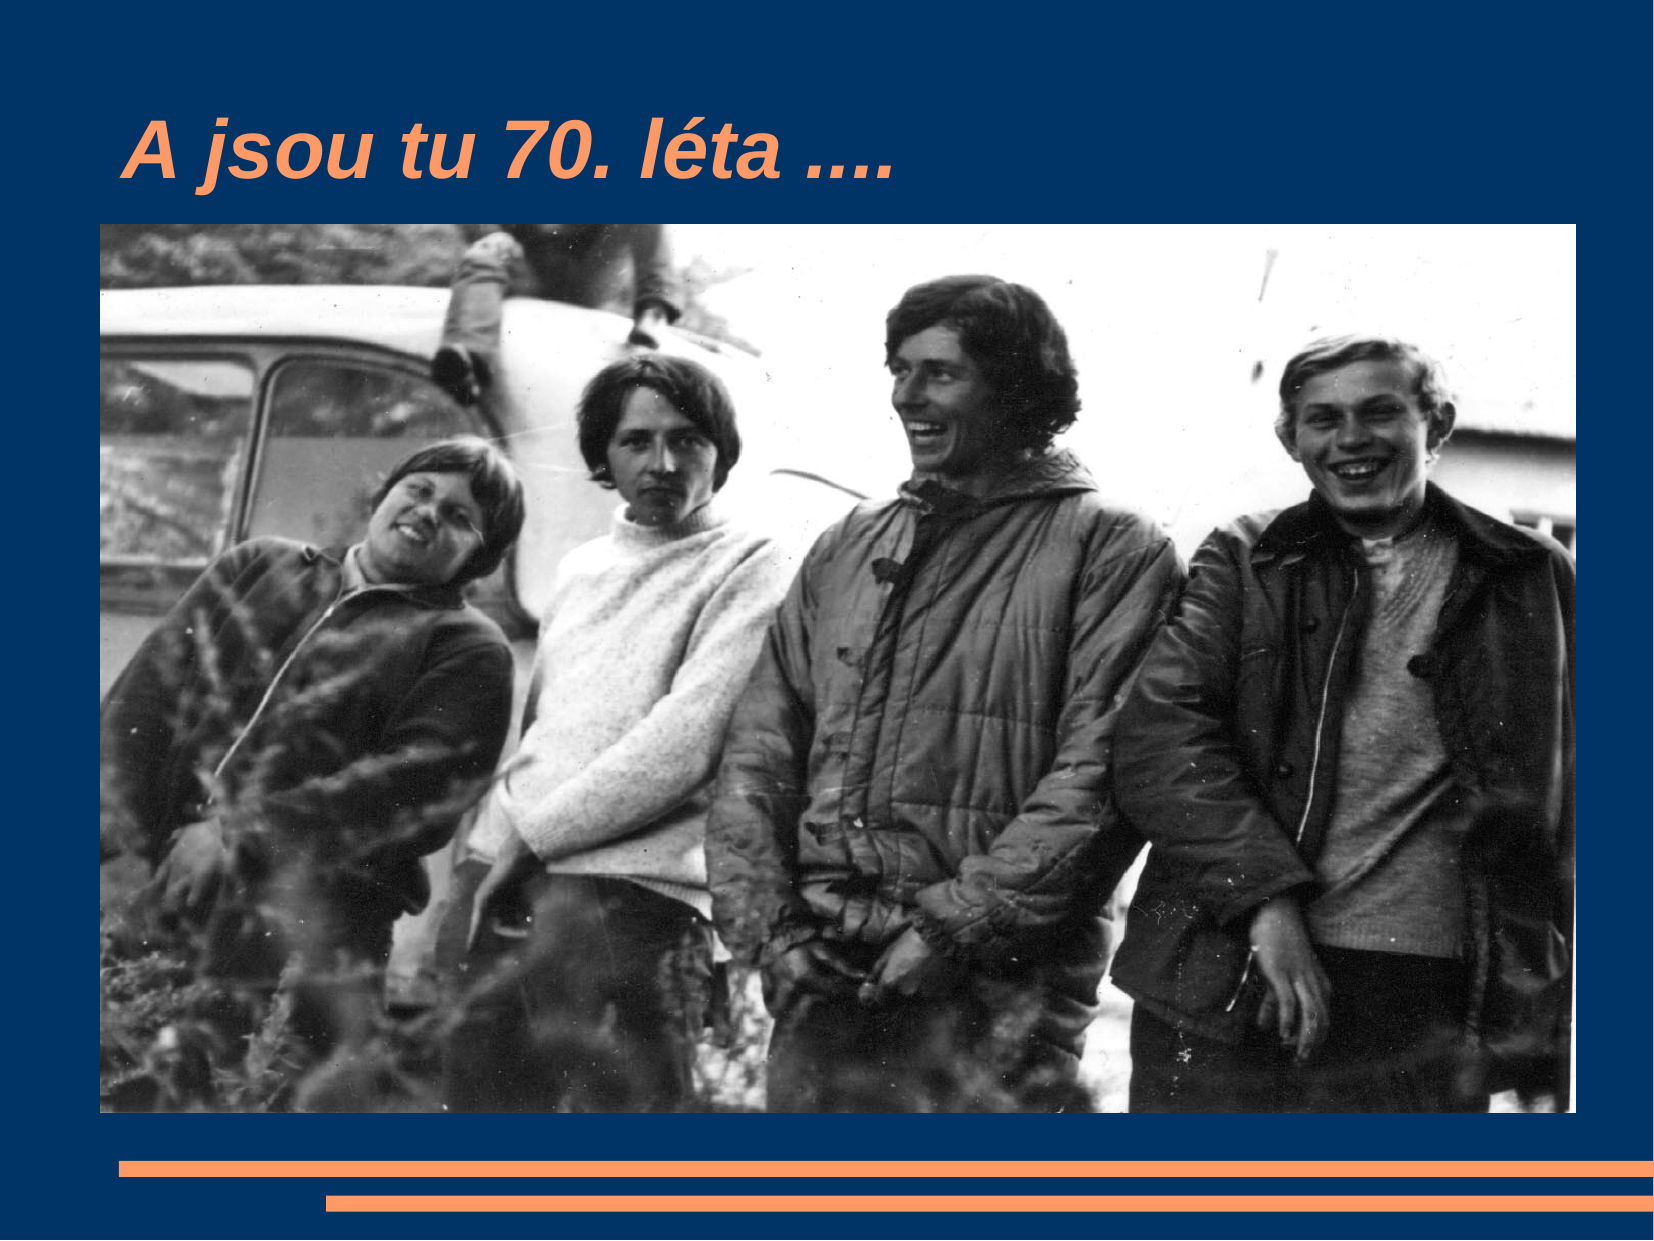

# A jsou tu 70. léta ....